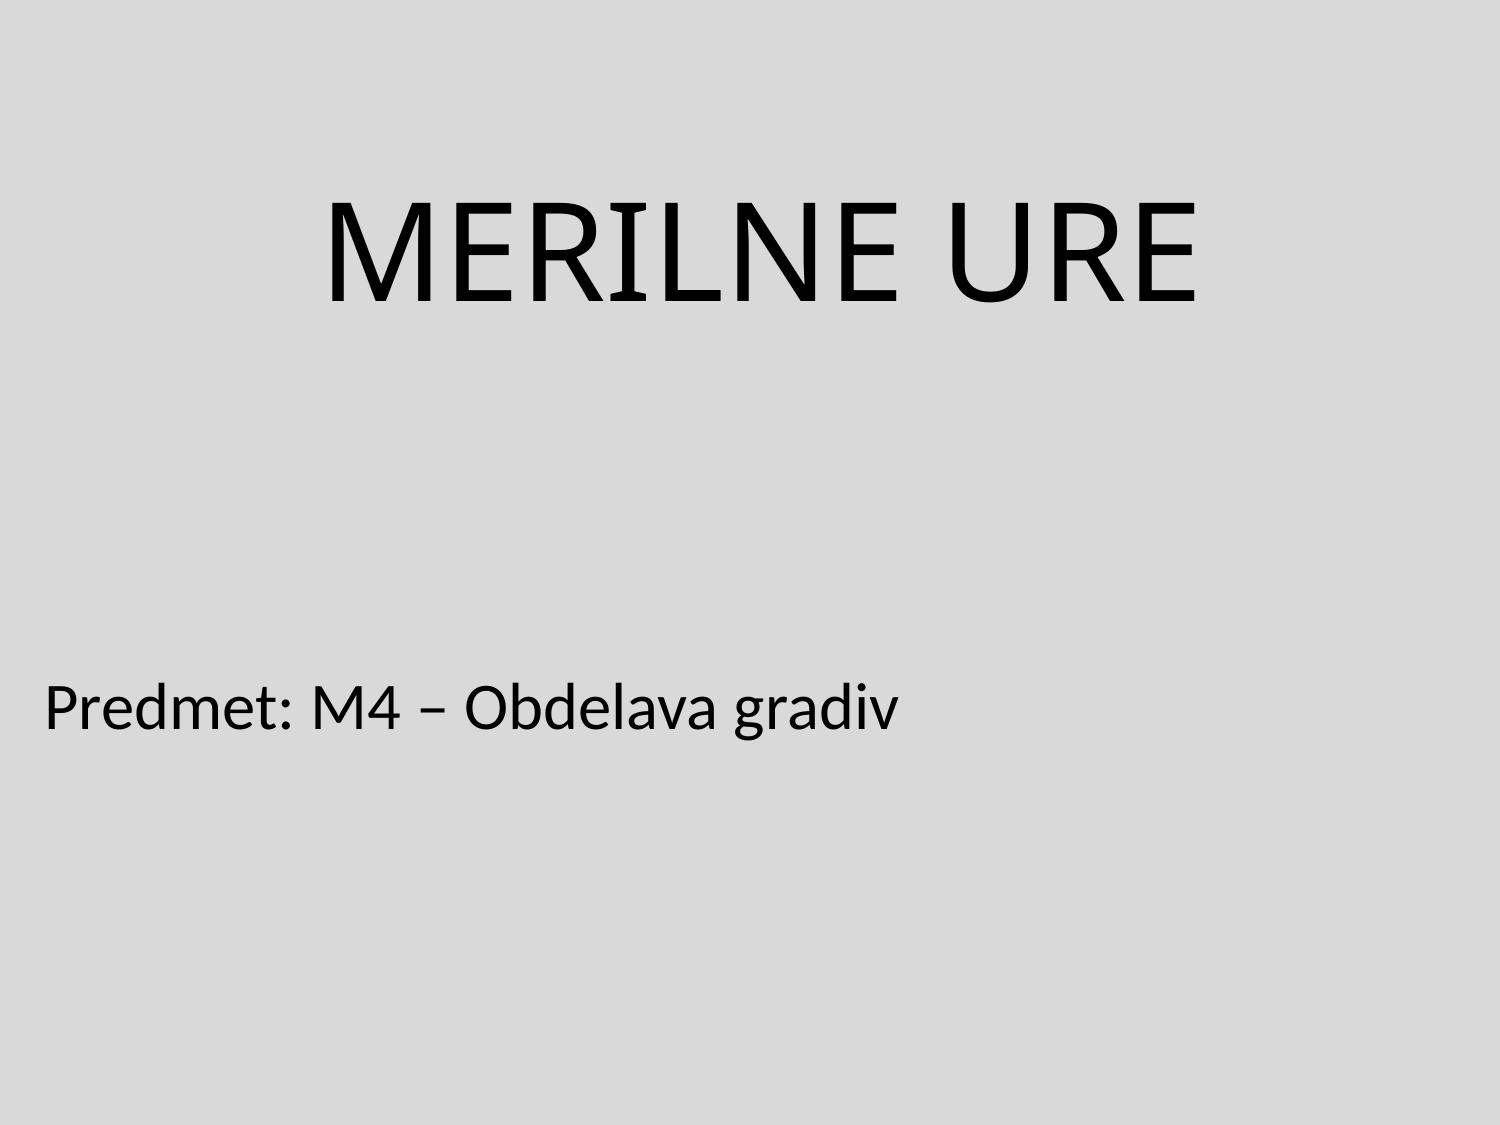

# MERILNE URE
Predmet: M4 – Obdelava gradiv